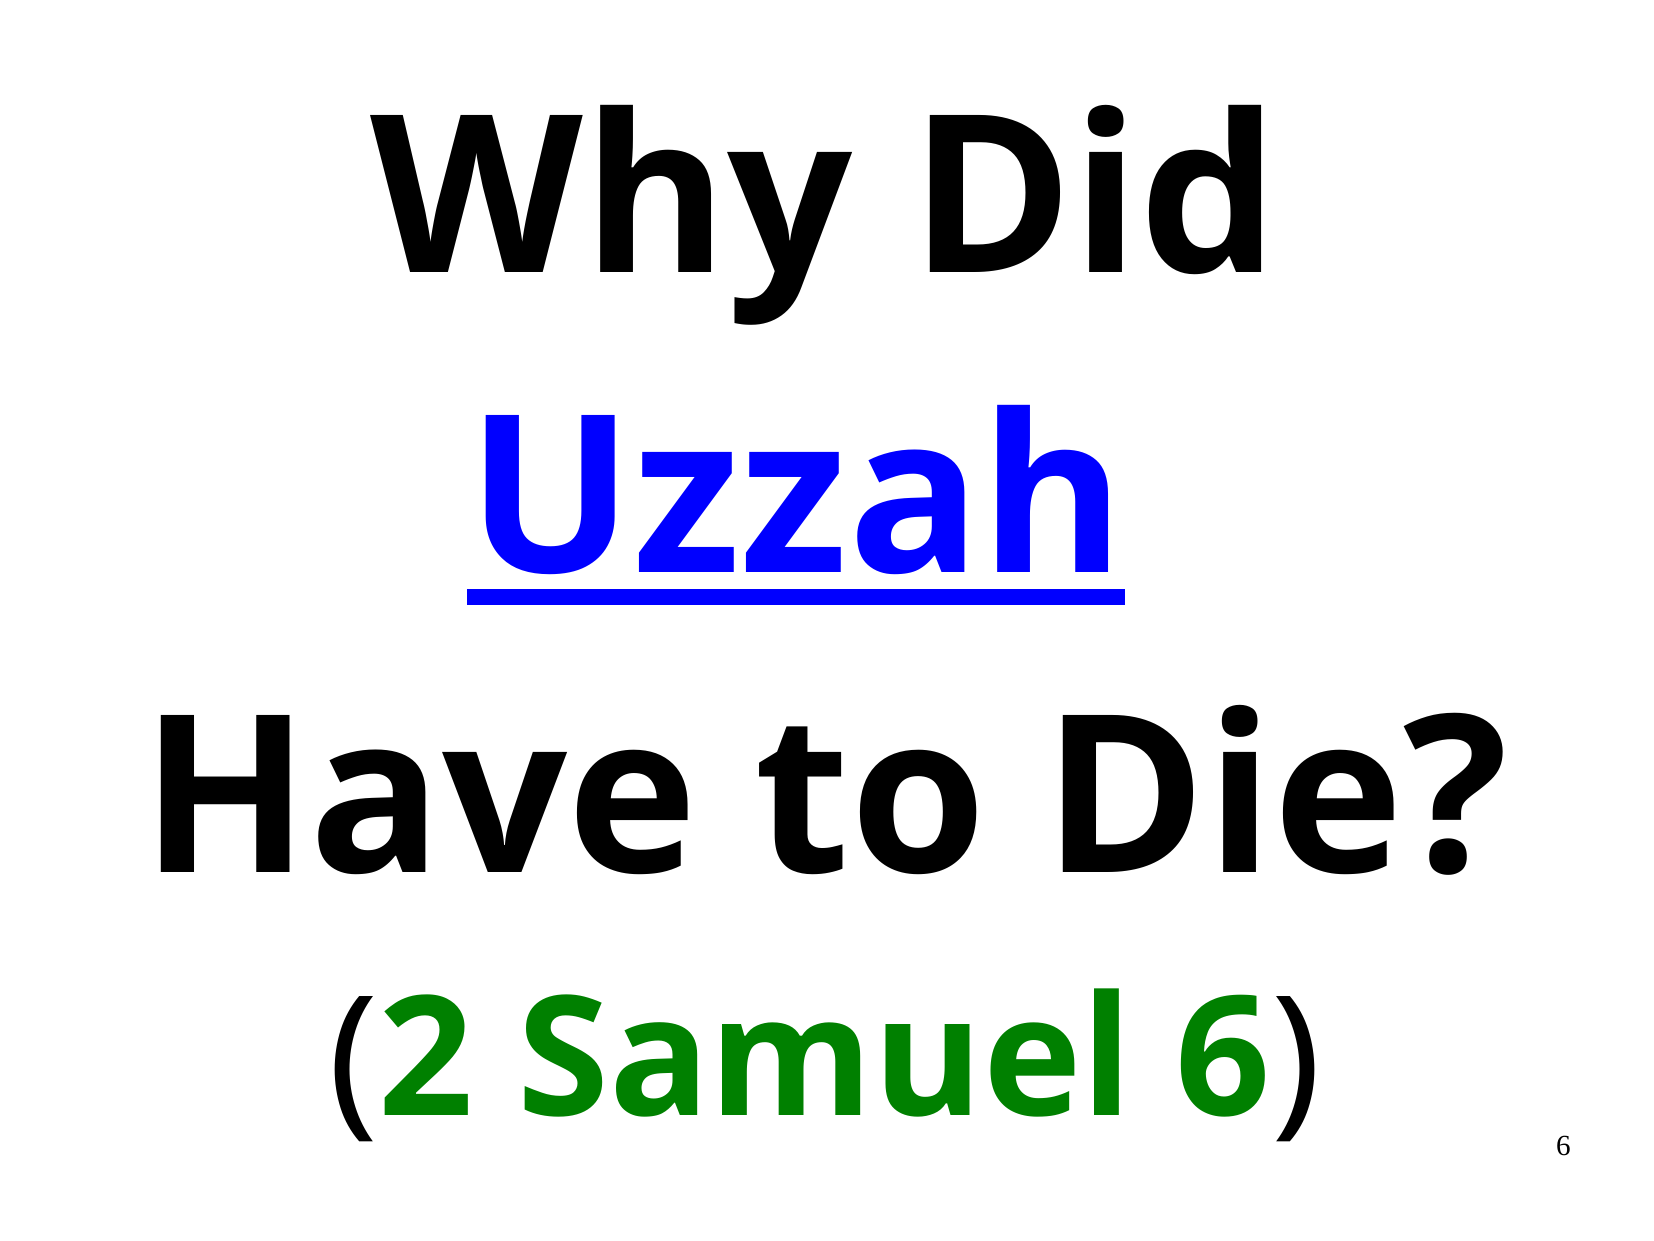

# Why Did Uzzah Have to Die? (2 Samuel 6)
6